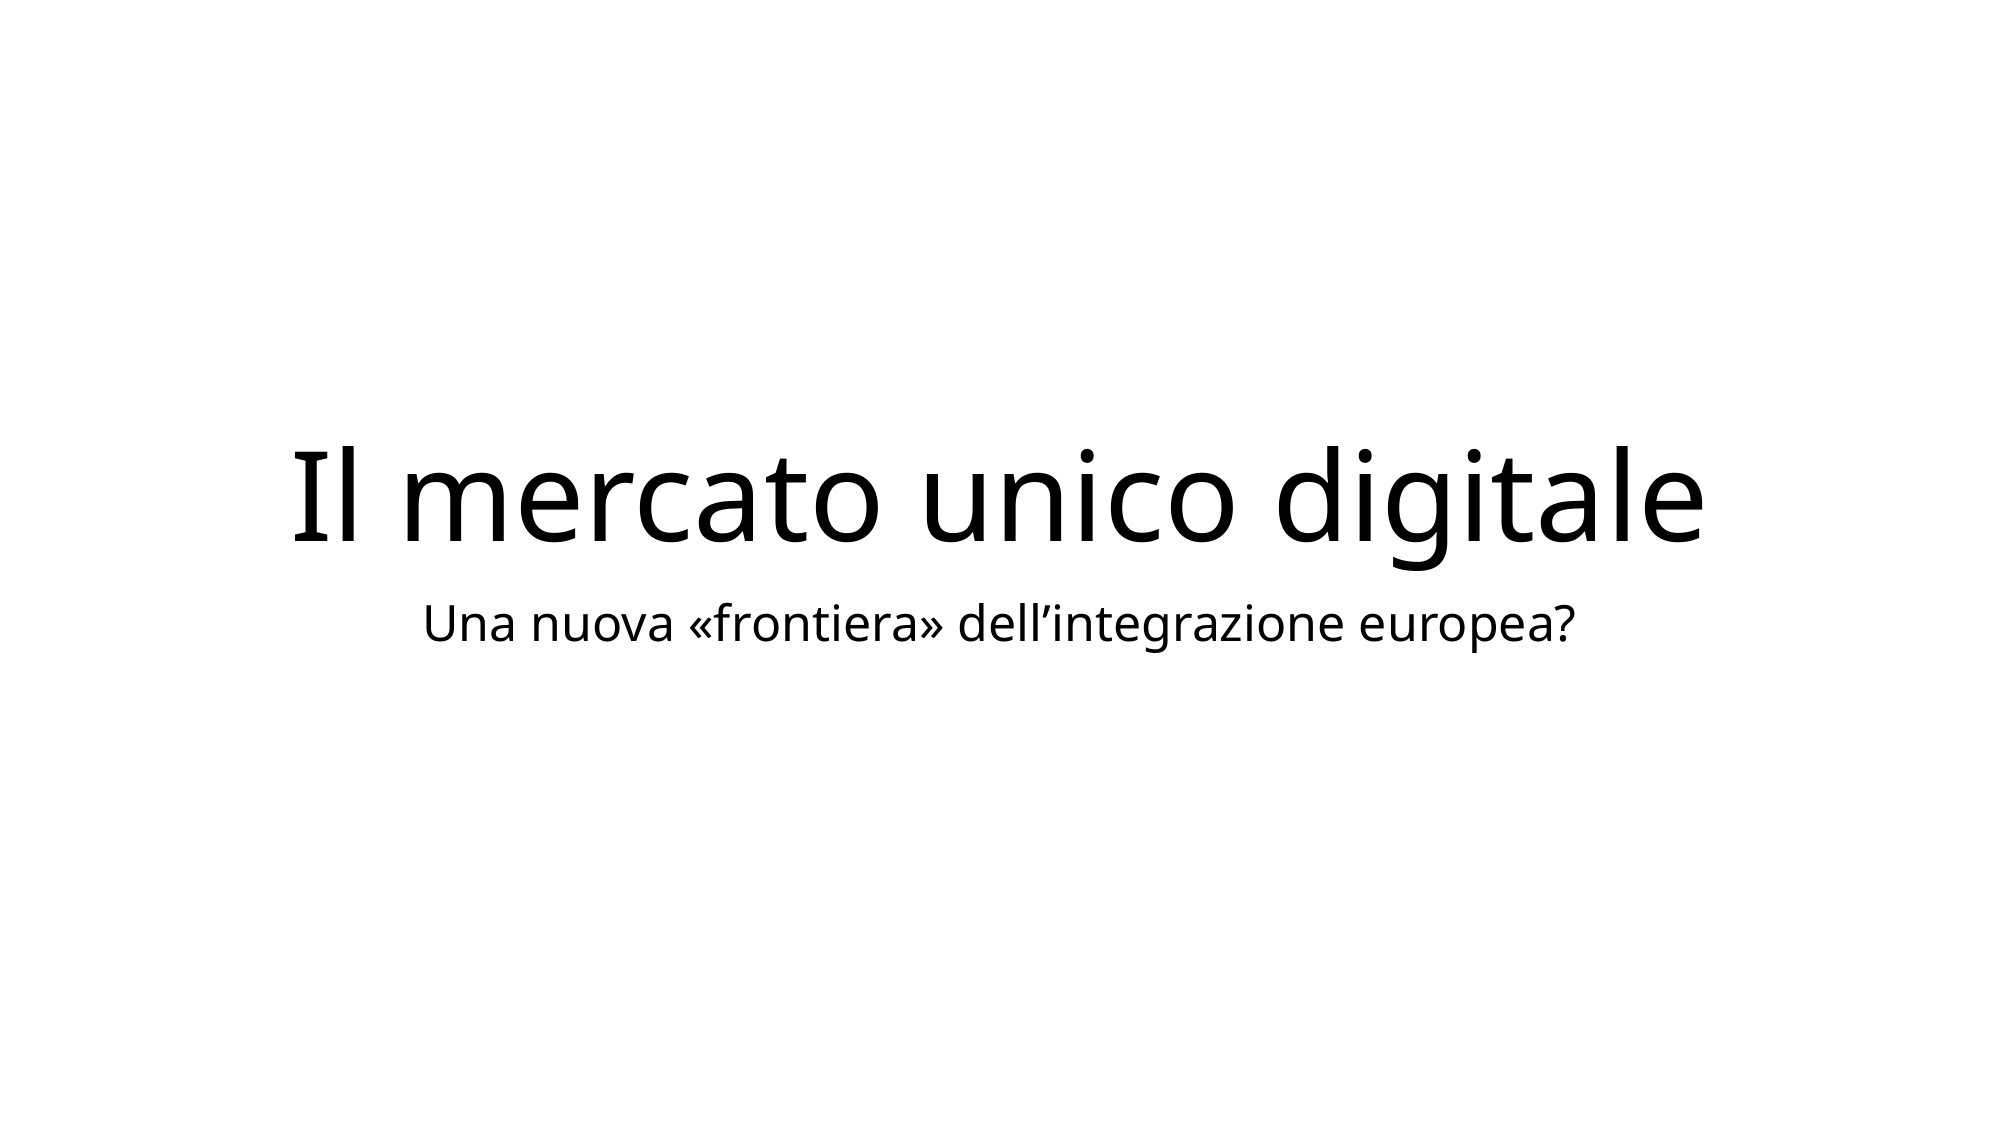

# Il mercato unico digitale
Una nuova «frontiera» dell’integrazione europea?